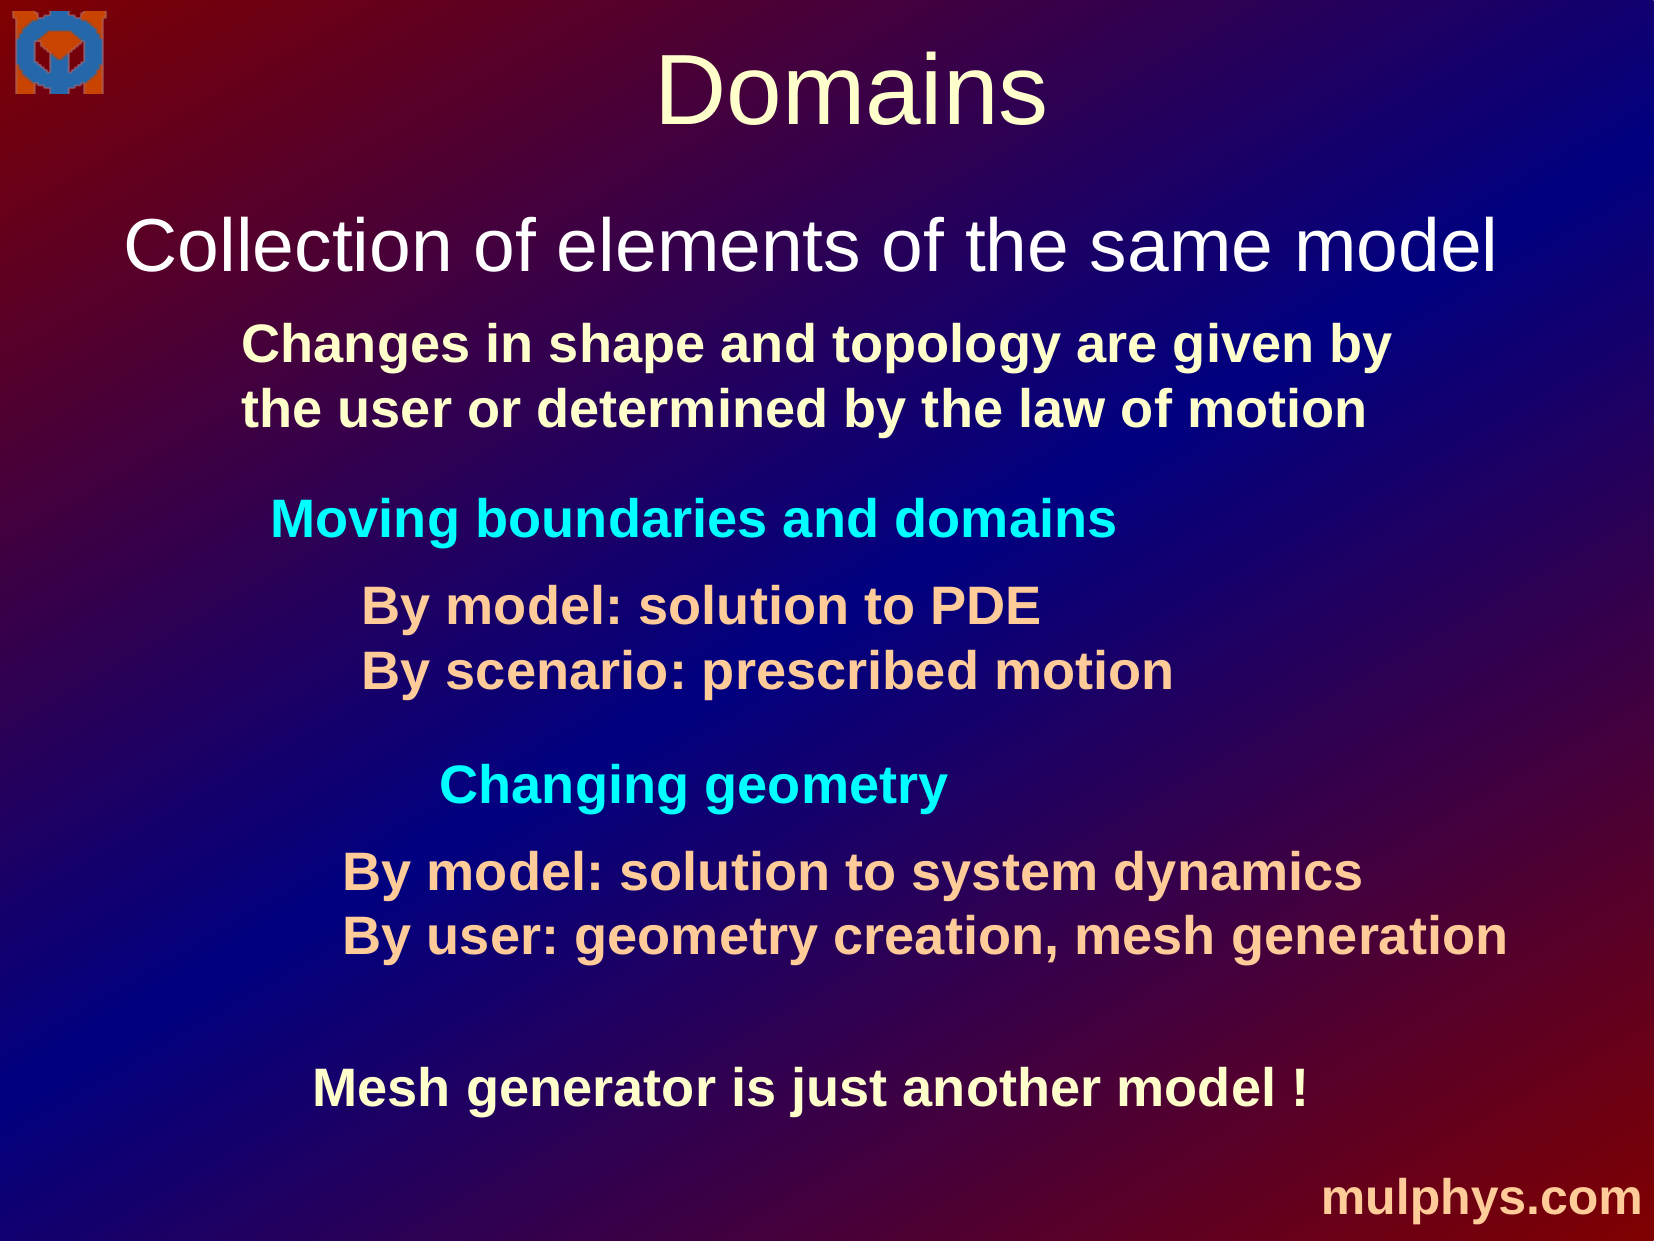

# Domains
Collection of elements of the same model
Changes in shape and topology are given by the user or determined by the law of motion
Moving boundaries and domains
By model: solution to PDE
By scenario: prescribed motion
Changing geometry
By model: solution to system dynamics
By user: geometry creation, mesh generation
Mesh generator is just another model !
mulphys.com